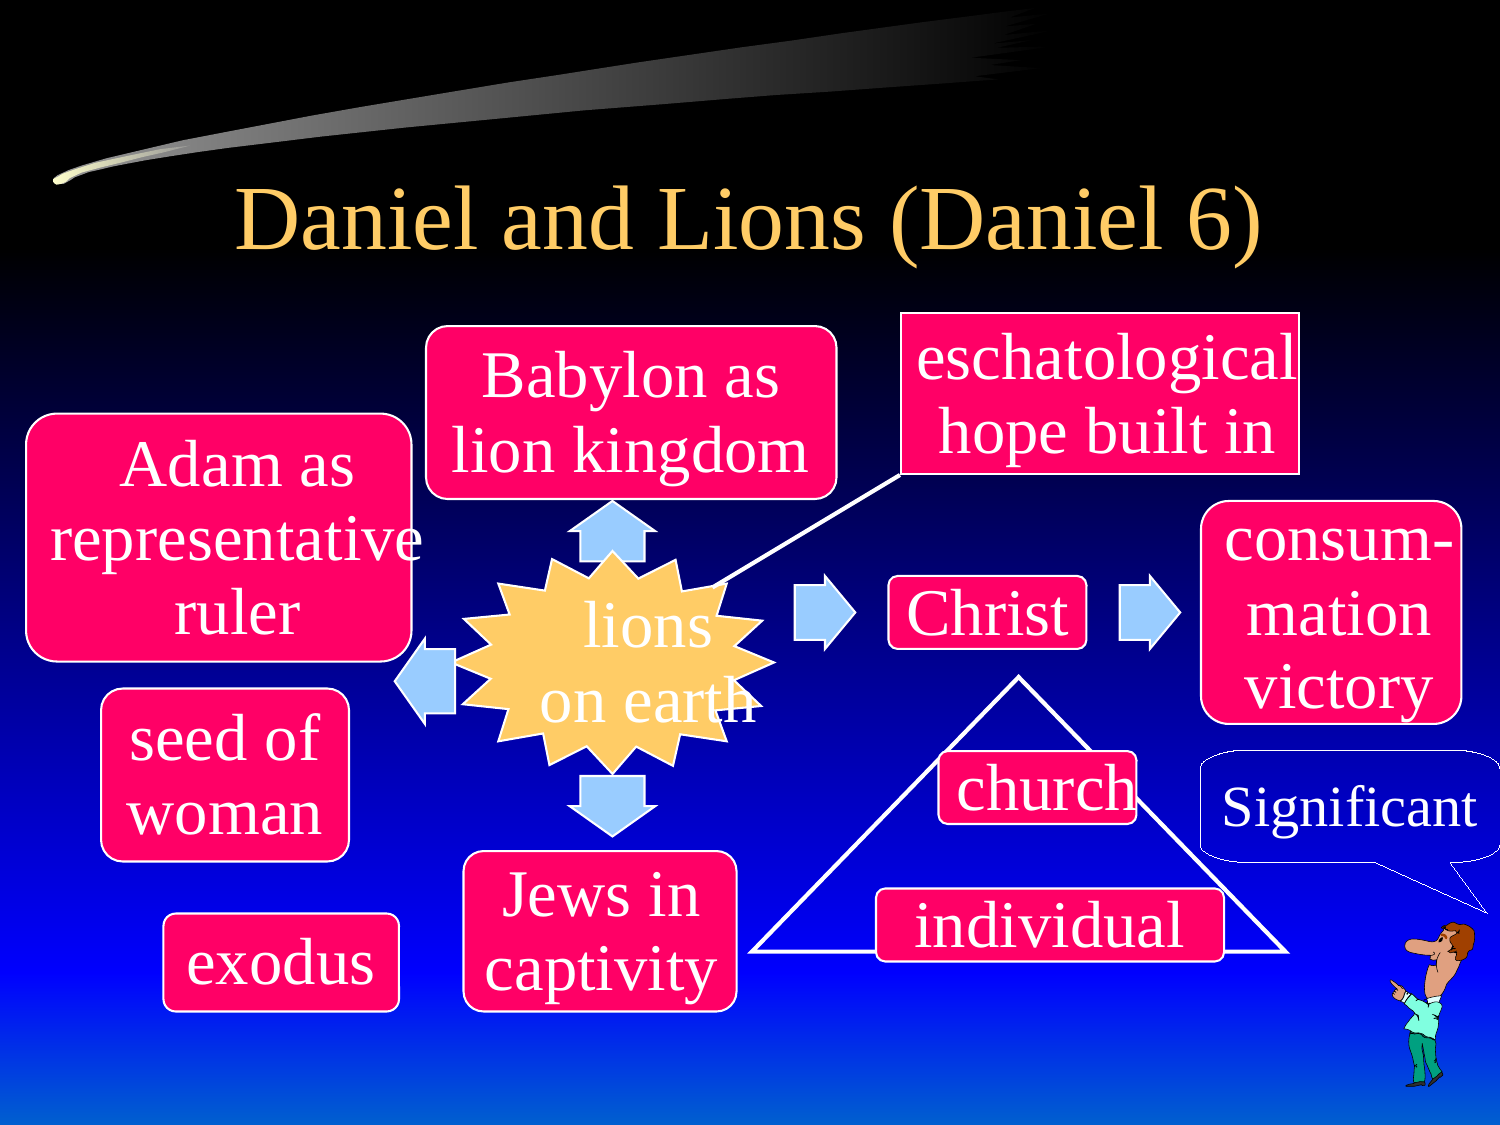

# Daniel and Lions (Daniel 6)
eschatological
hope built in
Babylon as
lion kingdom
Adam as
representative
ruler
consum-
mation
victory
lions
on earth
Christ
church
individual
seed of
woman
Significant
Jews in
captivity
exodus